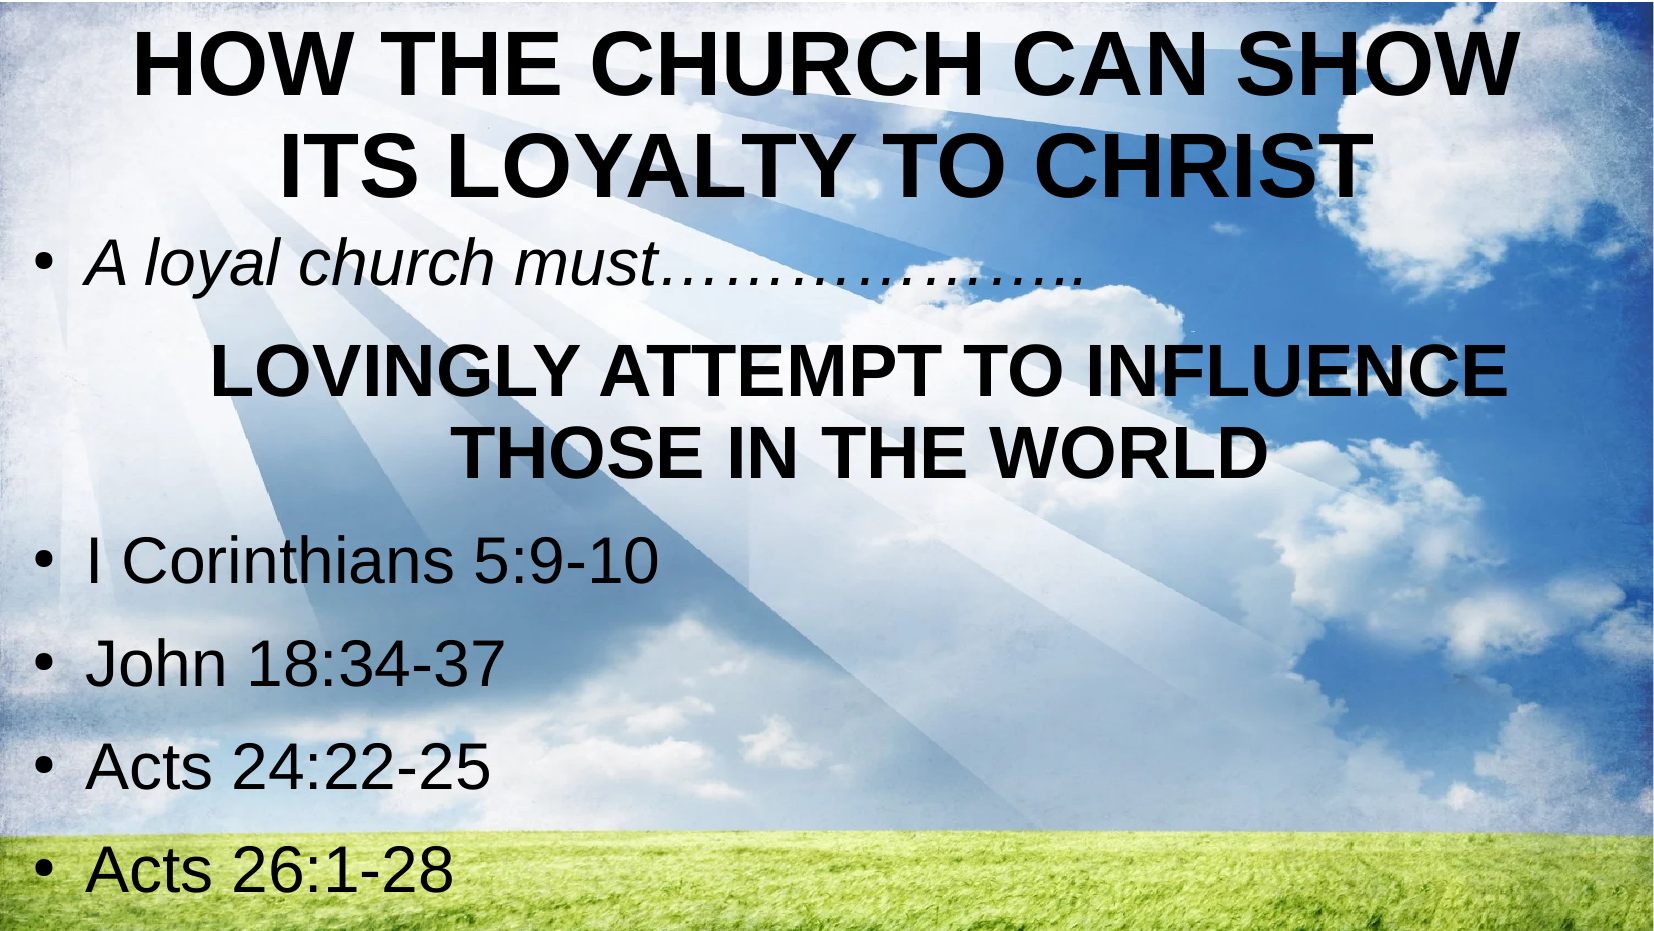

# HOW THE CHURCH CAN SHOW ITS LOYALTY TO CHRIST
A loyal church must………………..
LOVINGLY ATTEMPT TO INFLUENCE THOSE IN THE WORLD
I Corinthians 5:9-10
John 18:34-37
Acts 24:22-25
Acts 26:1-28